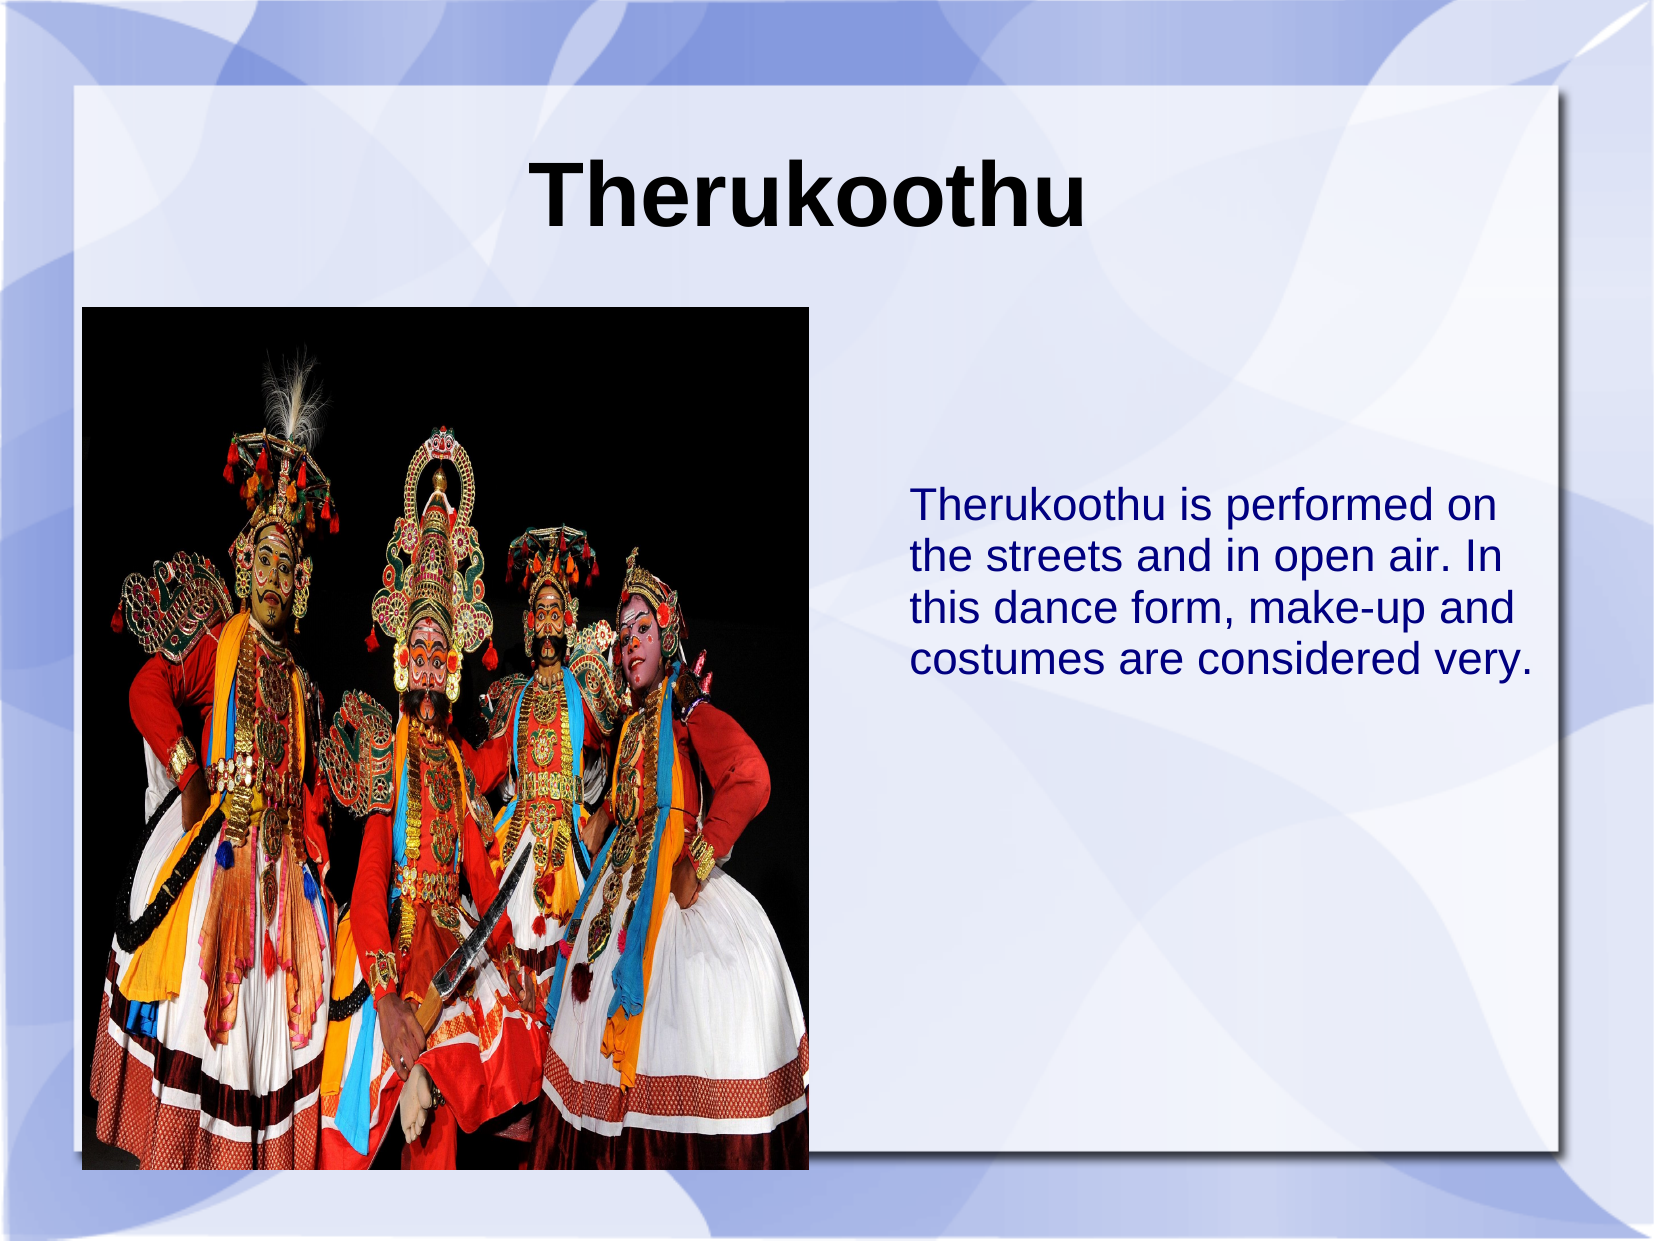

# Therukoothu
Therukoothu is performed on the streets and in open air. In this dance form, make-up and costumes are considered very.